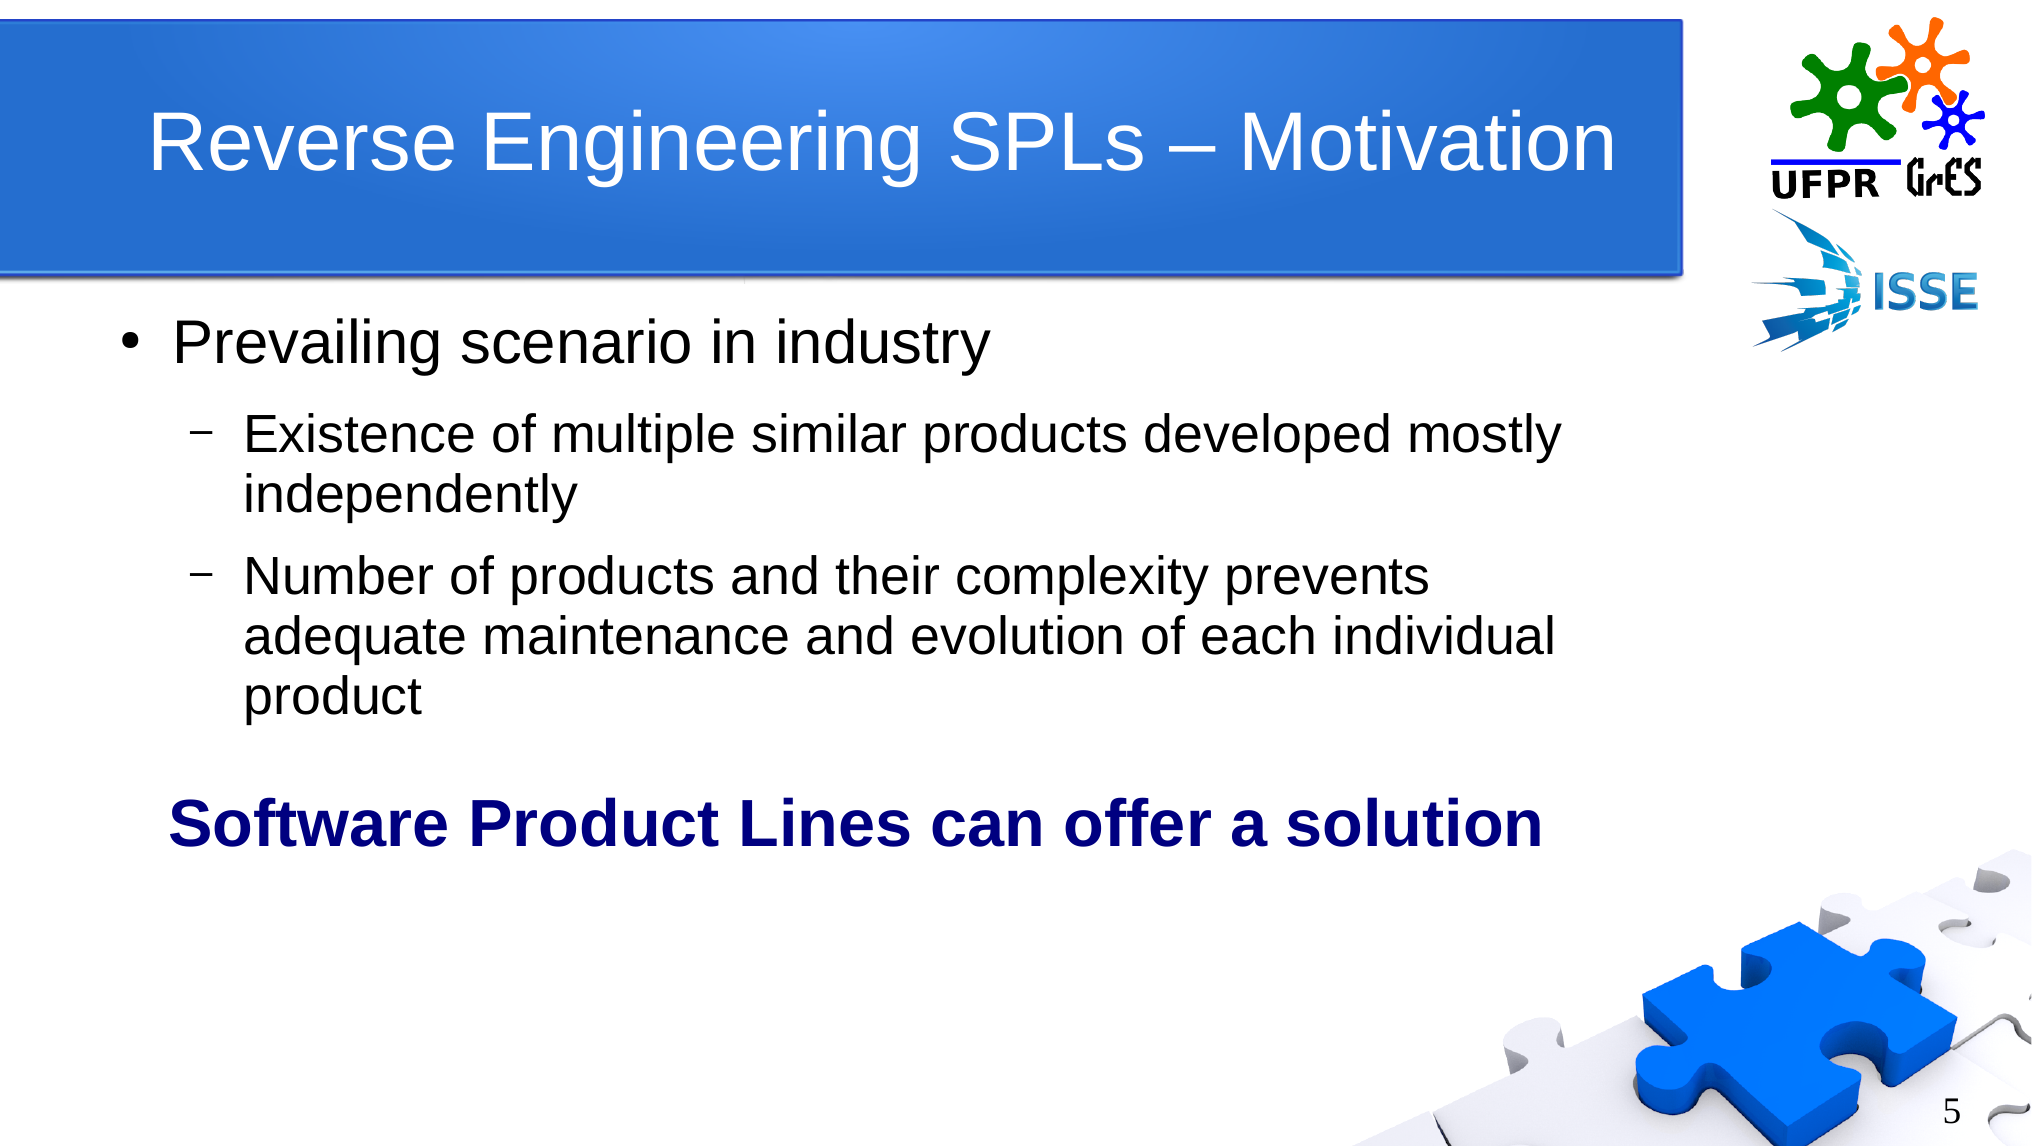

# Reverse Engineering SPLs – Motivation
Prevailing scenario in industry
Existence of multiple similar products developed mostly independently
Number of products and their complexity prevents adequate maintenance and evolution of each individual product
Software Product Lines can offer a solution
5